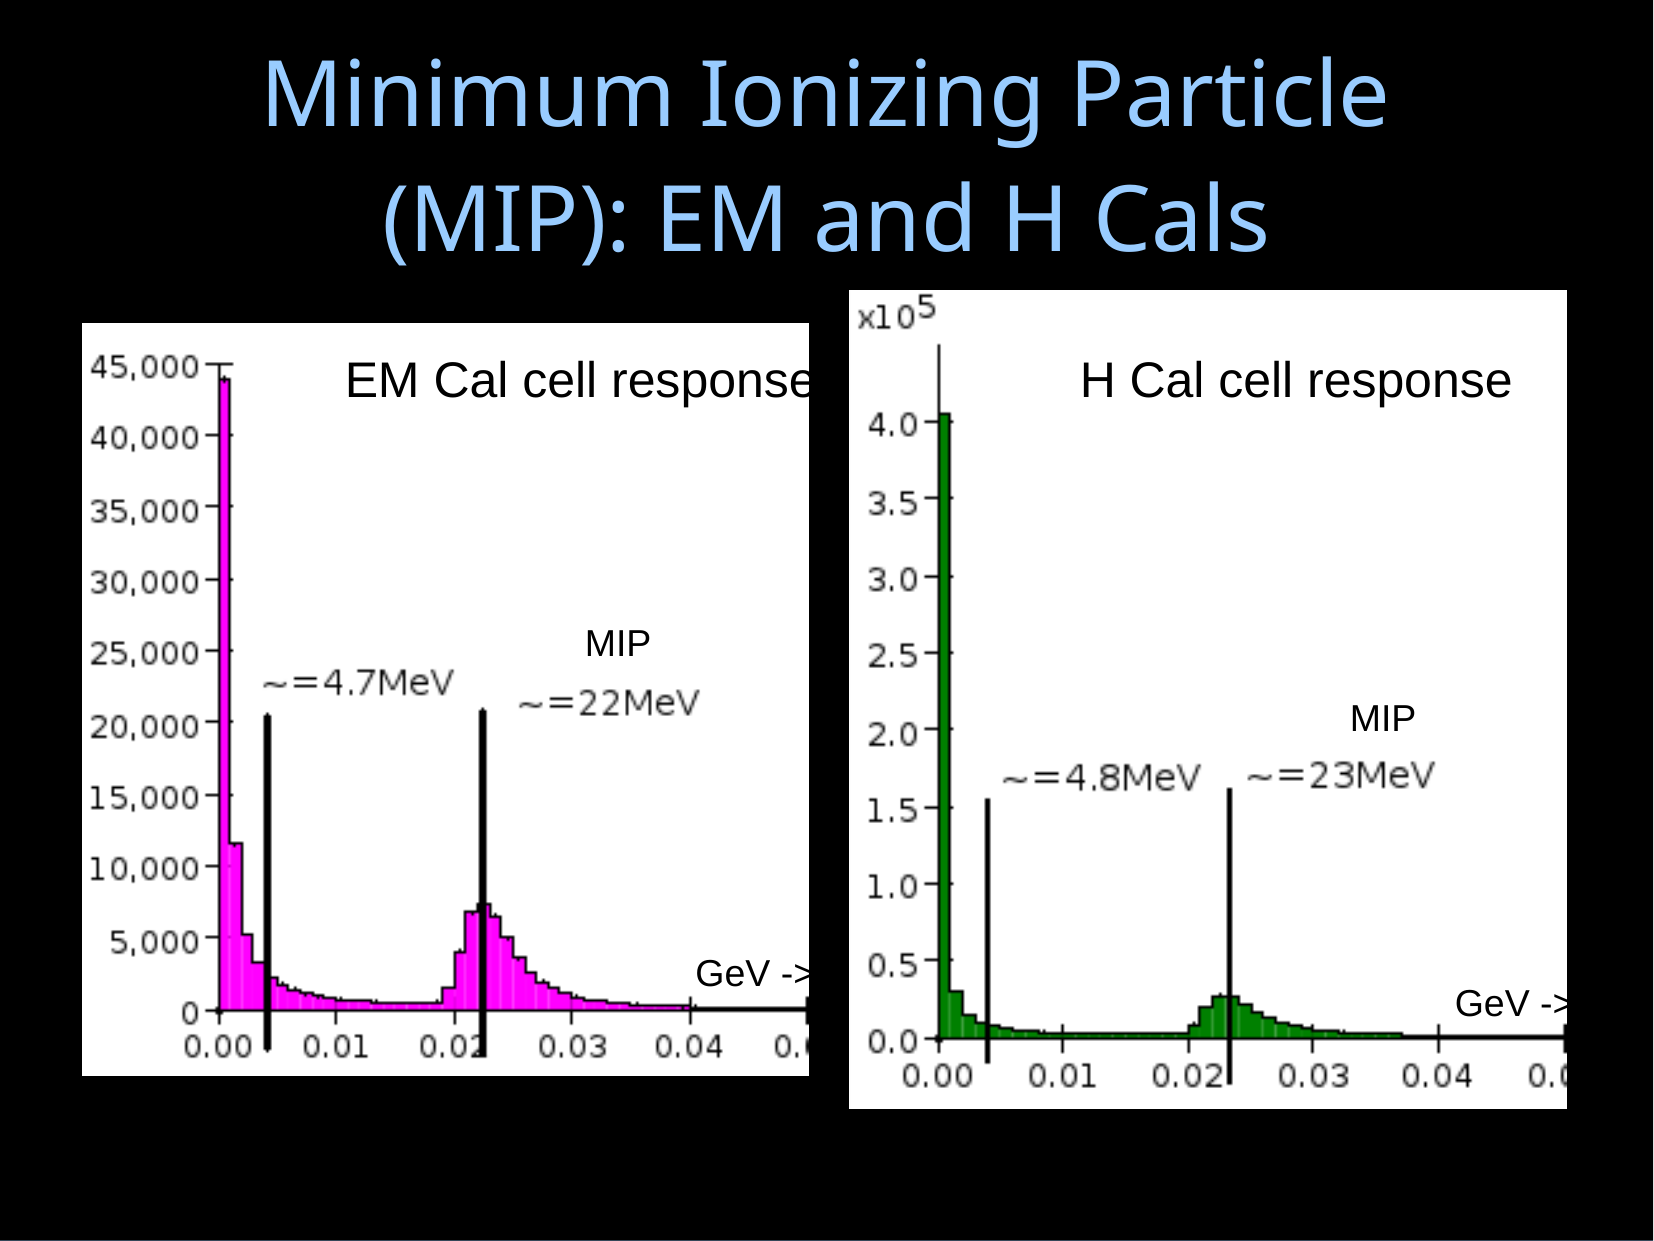

# Minimum Ionizing Particle (MIP): EM and H Cals
EM Cal cell response
H Cal cell response
MIP
MIP
GeV ->
GeV ->